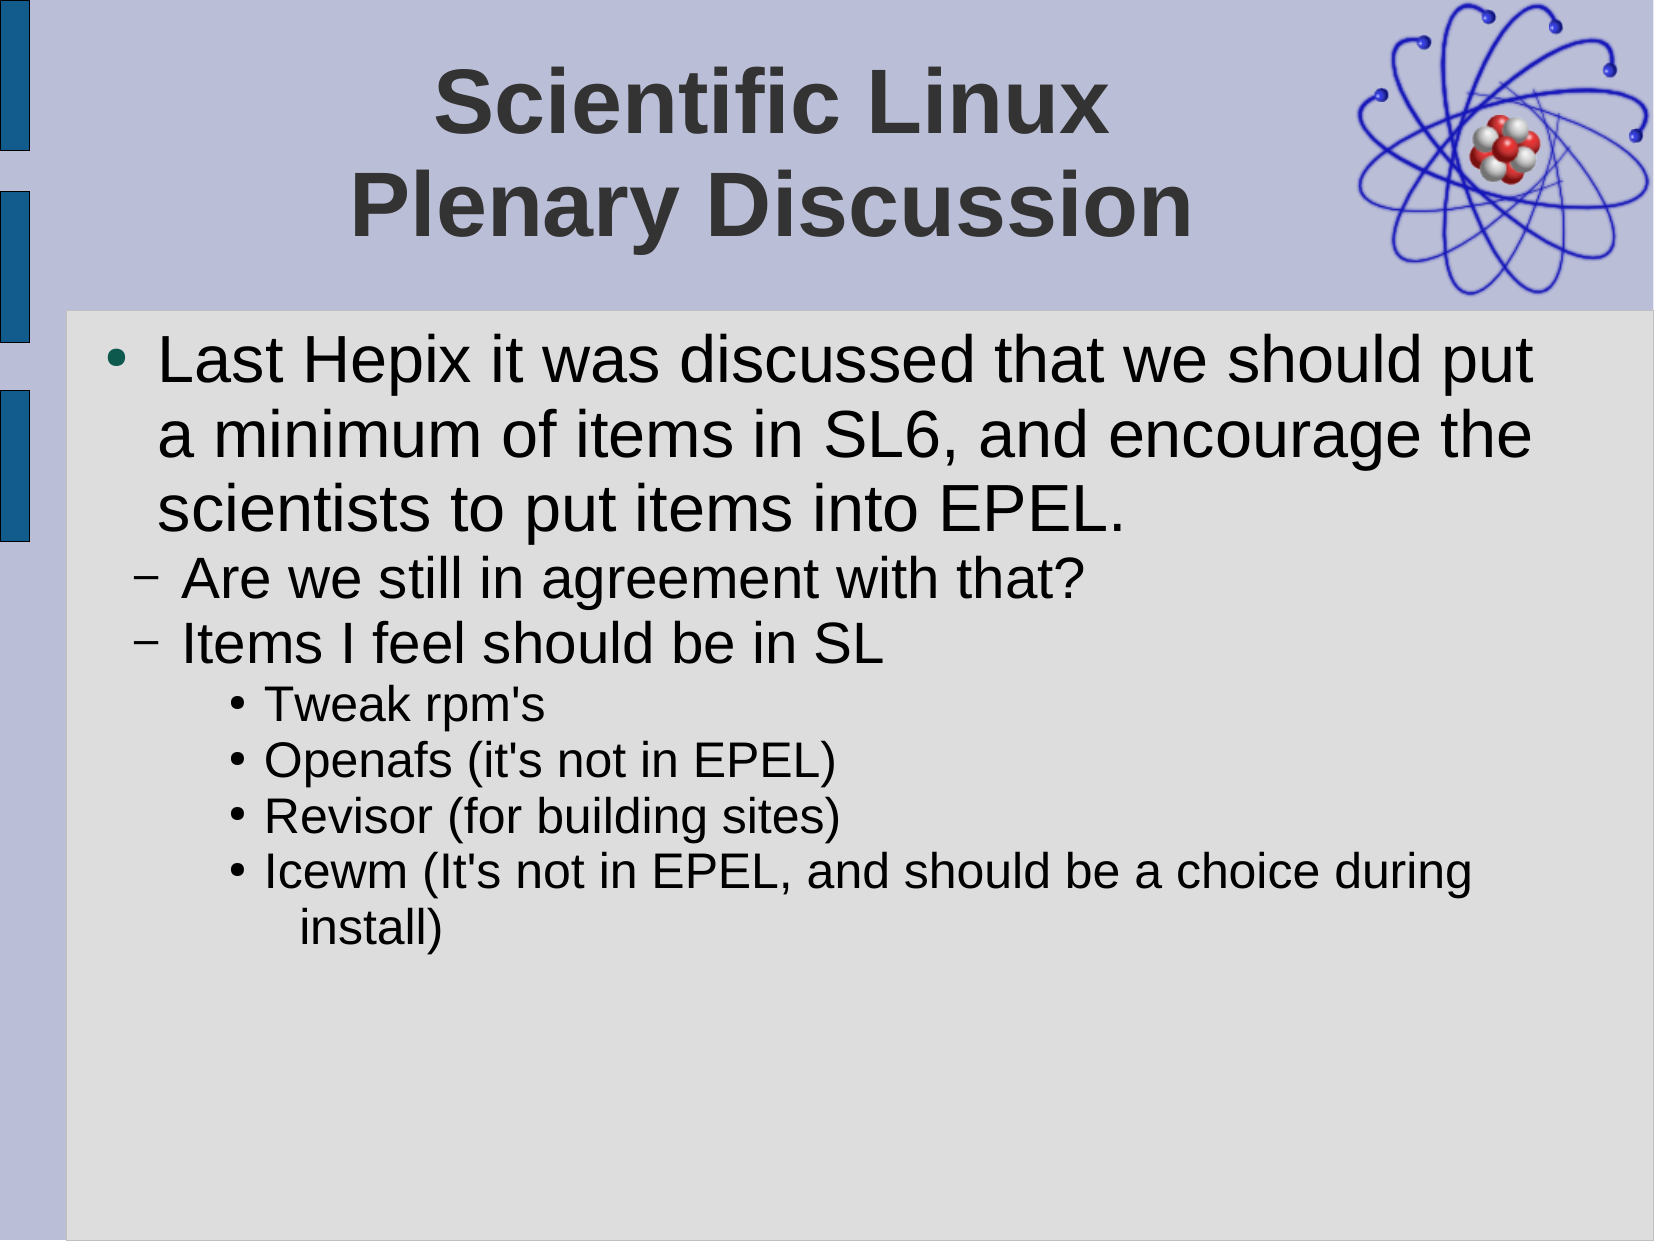

# Scientific Linux Plenary Discussion
Last Hepix it was discussed that we should put a minimum of items in SL6, and encourage the scientists to put items into EPEL.
Are we still in agreement with that?
Items I feel should be in SL
Tweak rpm's
Openafs (it's not in EPEL)
Revisor (for building sites)
Icewm (It's not in EPEL, and should be a choice during install)